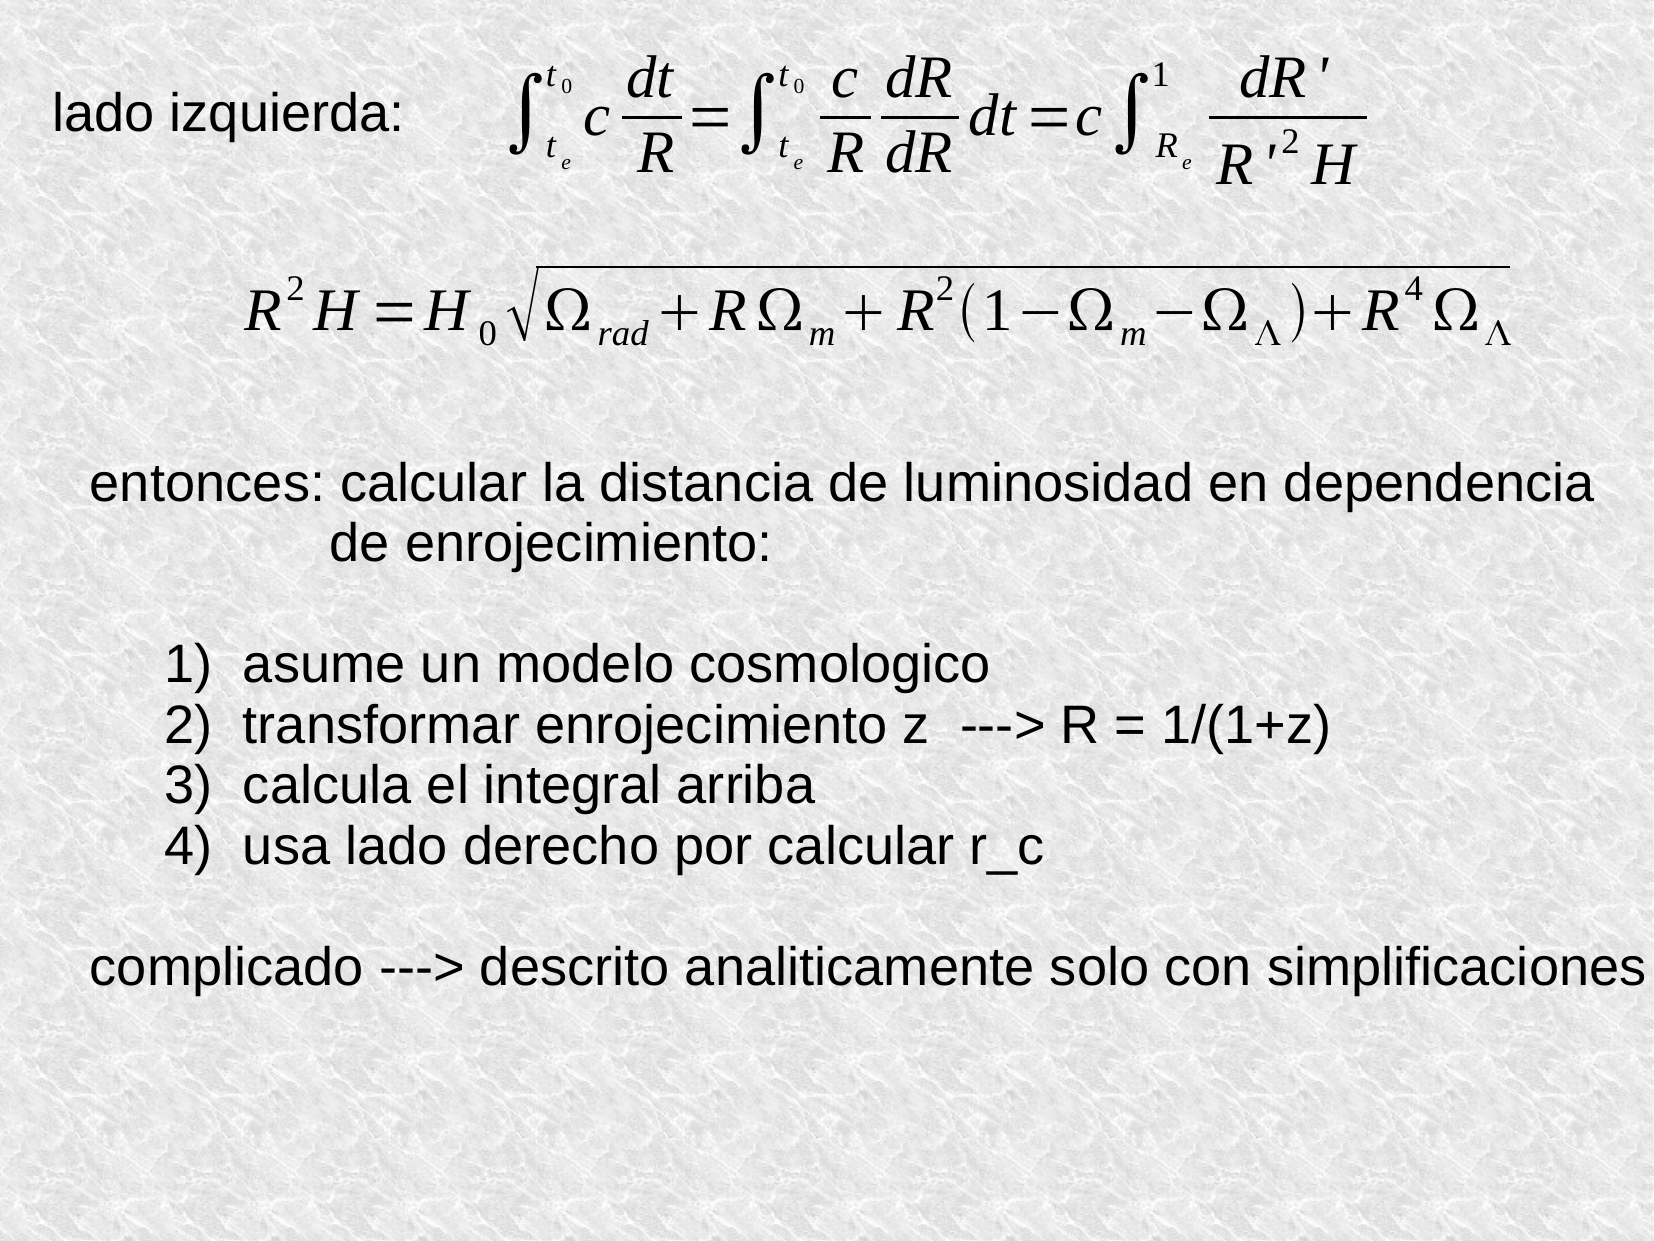

lado izquierda:
entonces: calcular la distancia de luminosidad en dependencia
 de enrojecimiento:
 1) asume un modelo cosmologico
 2) transformar enrojecimiento z ---> R = 1/(1+z)
 3) calcula el integral arriba
 4) usa lado derecho por calcular r_c
complicado ---> descrito analiticamente solo con simplificaciones